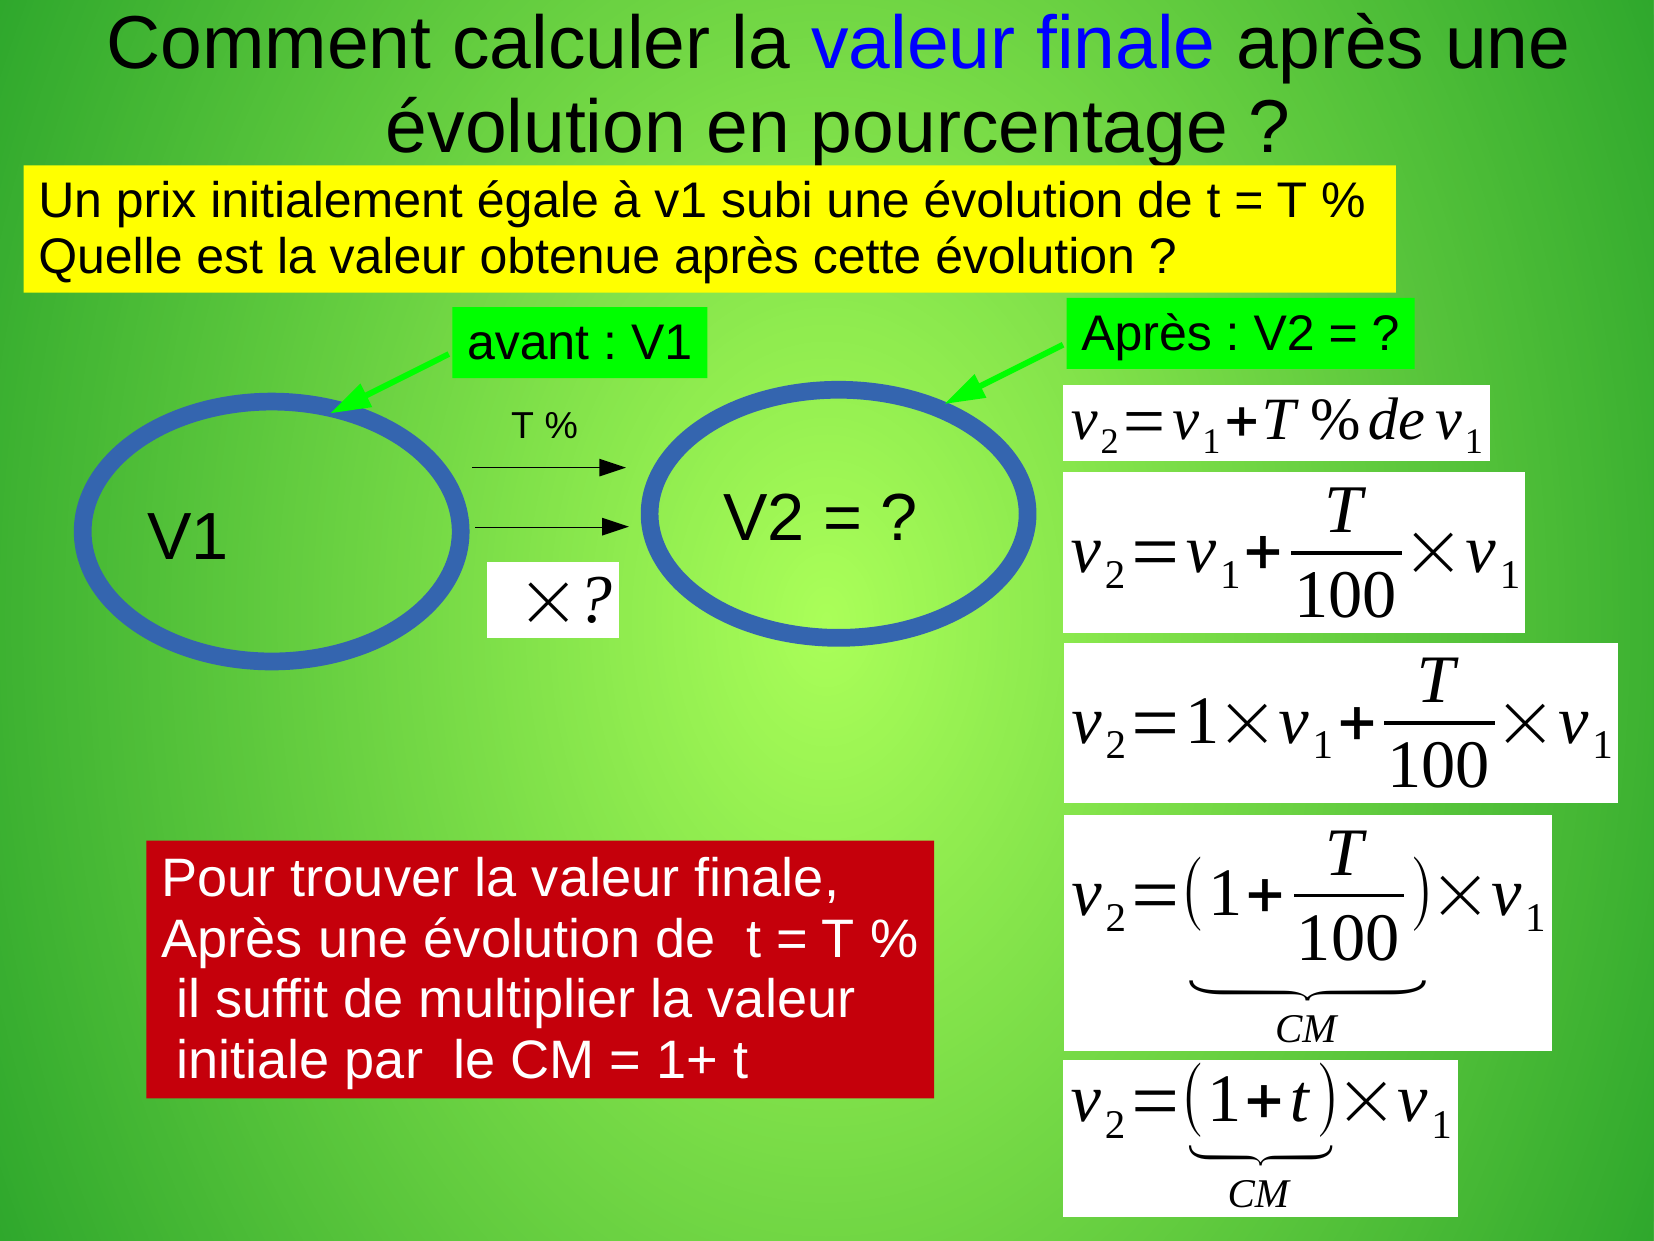

# Comment calculer la valeur finale après une évolution en pourcentage ?
Un prix initialement égale à v1 subi une évolution de t = T %
Quelle est la valeur obtenue après cette évolution ?
Après : V2 = ?
V2 = ?
avant : V1
V1
T %
Pour trouver la valeur finale,
Après une évolution de t = T %
 il suffit de multiplier la valeur
 initiale par le CM = 1+ t